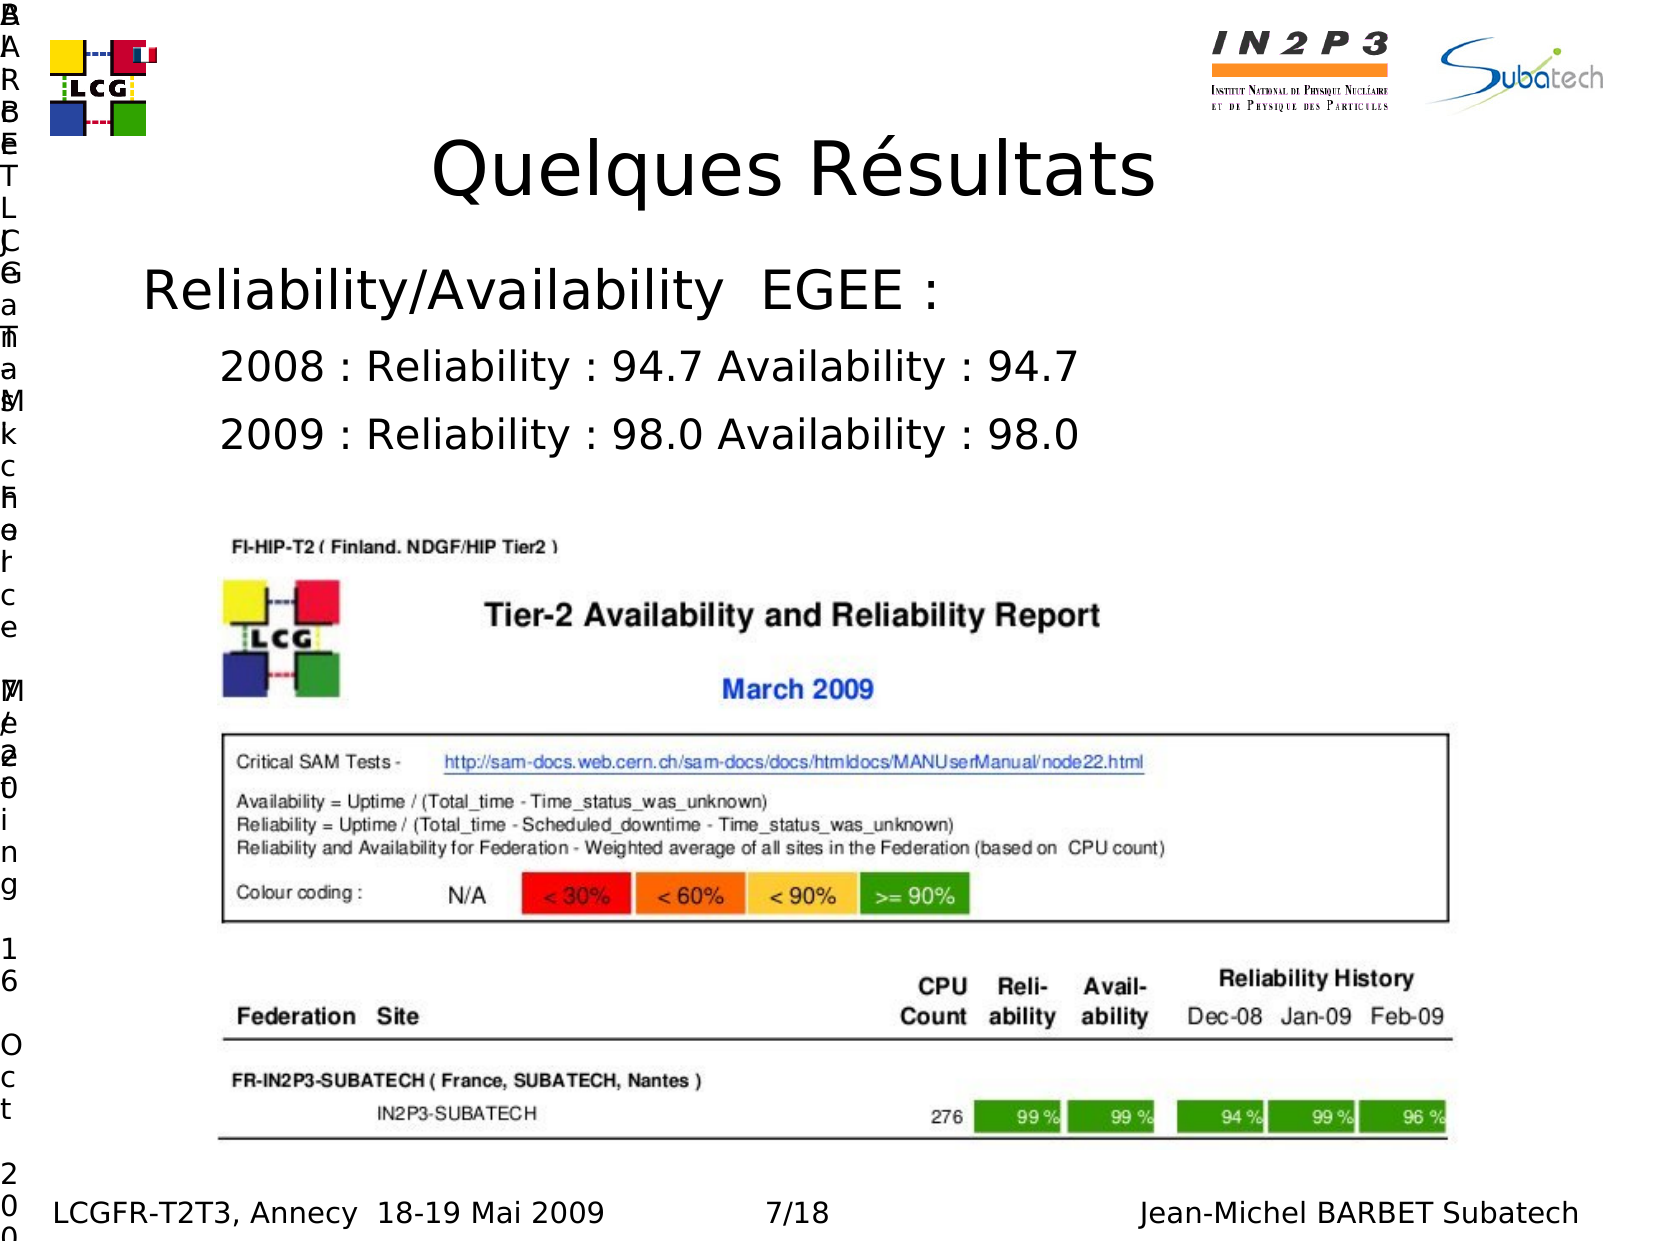

# Quelques Résultats
Reliability/Availability EGEE :
2008 : Reliability : 94.7 Availability : 94.7
2009 : Reliability : 98.0 Availability : 98.0